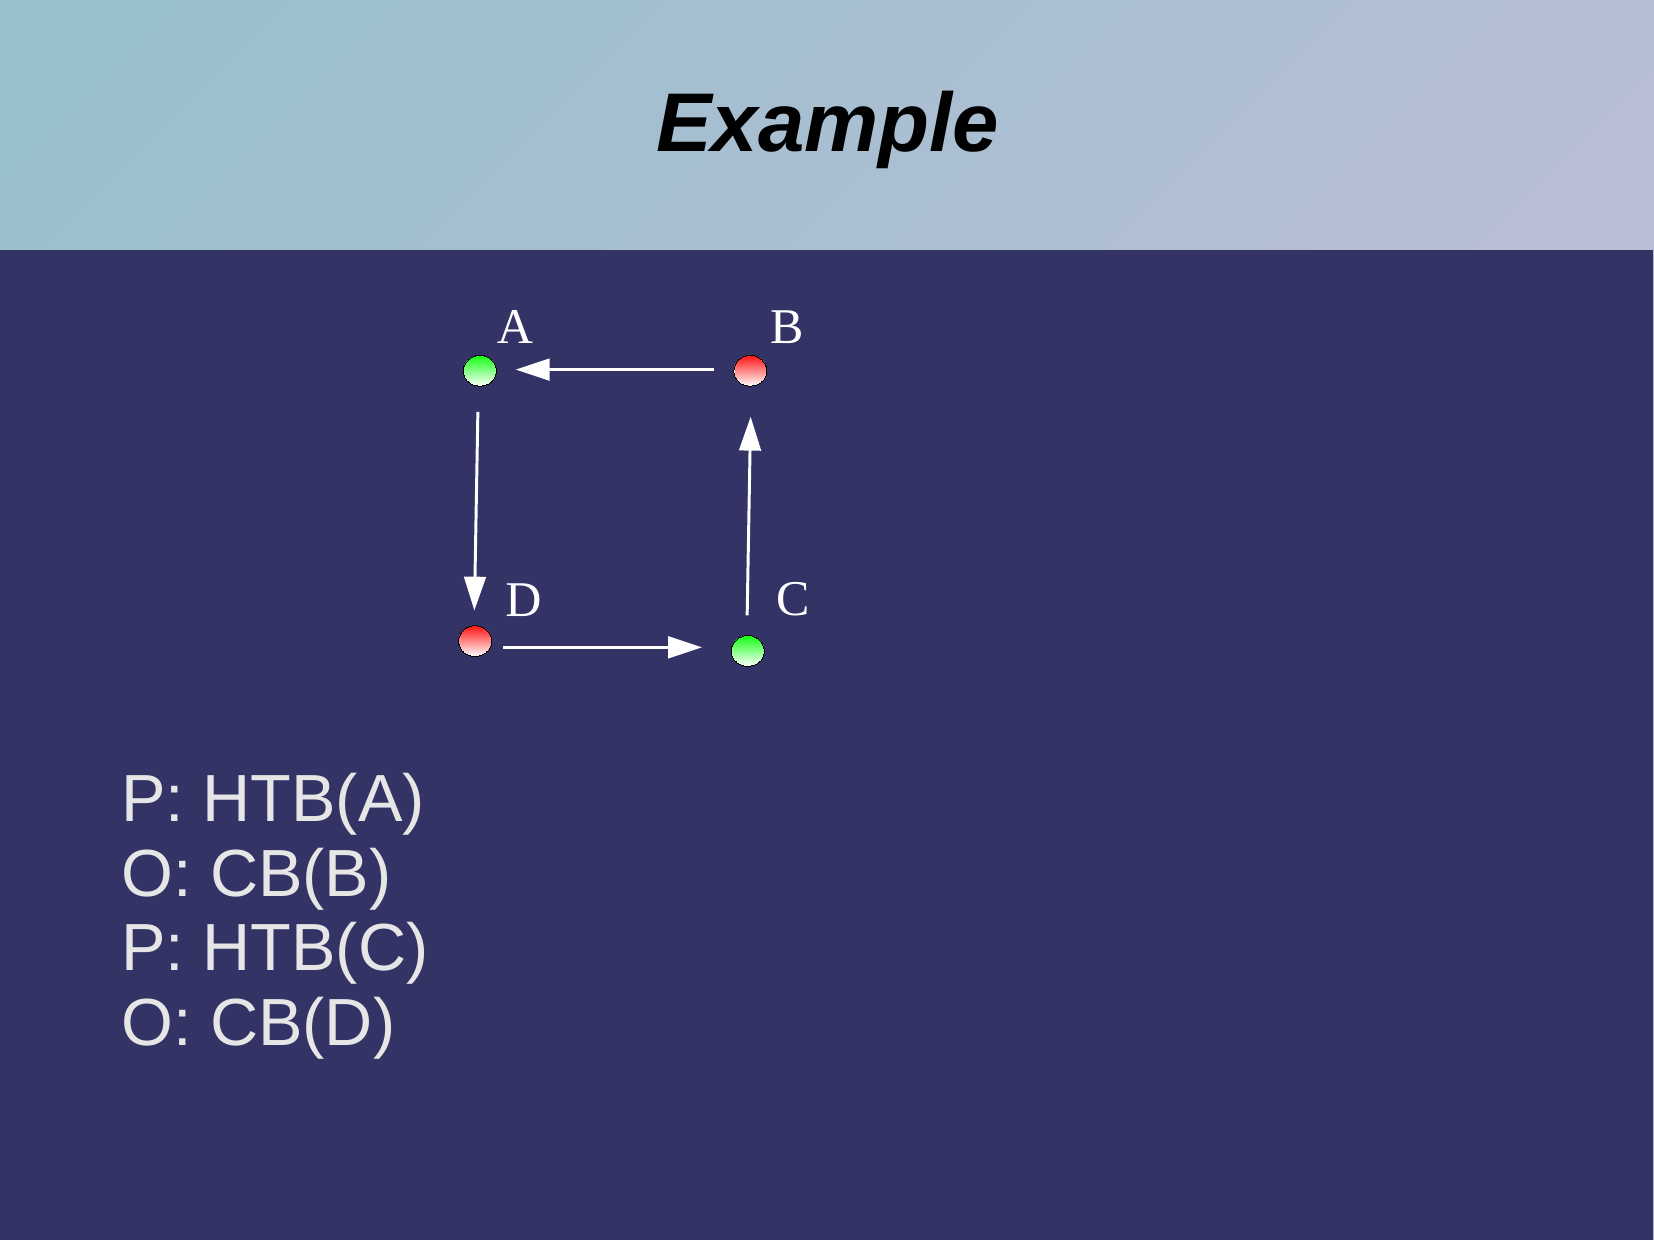

# Example
A
B
C
D
P: HTB(A)
O: CB(B)
P: HTB(C)
O: CB(D)